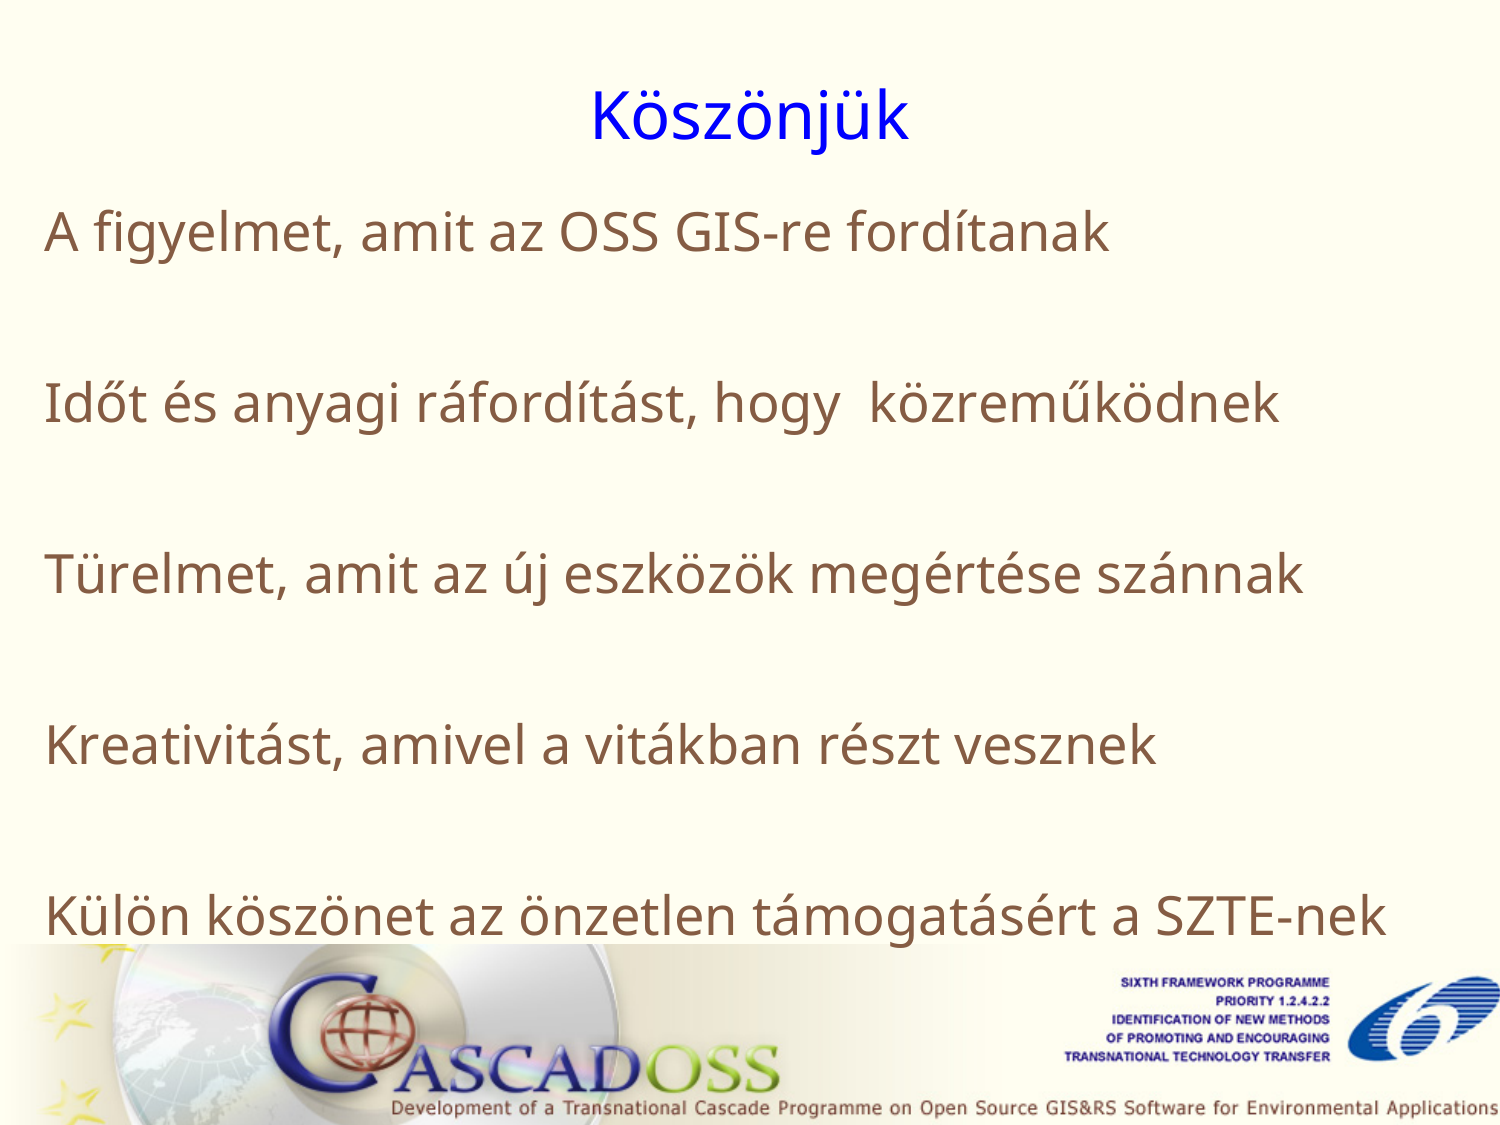

# Köszönjük
A figyelmet, amit az OSS GIS-re fordítanak
Időt és anyagi ráfordítást, hogy közreműködnek
Türelmet, amit az új eszközök megértése szánnak
Kreativitást, amivel a vitákban részt vesznek
Külön köszönet az önzetlen támogatásért a SZTE-nek